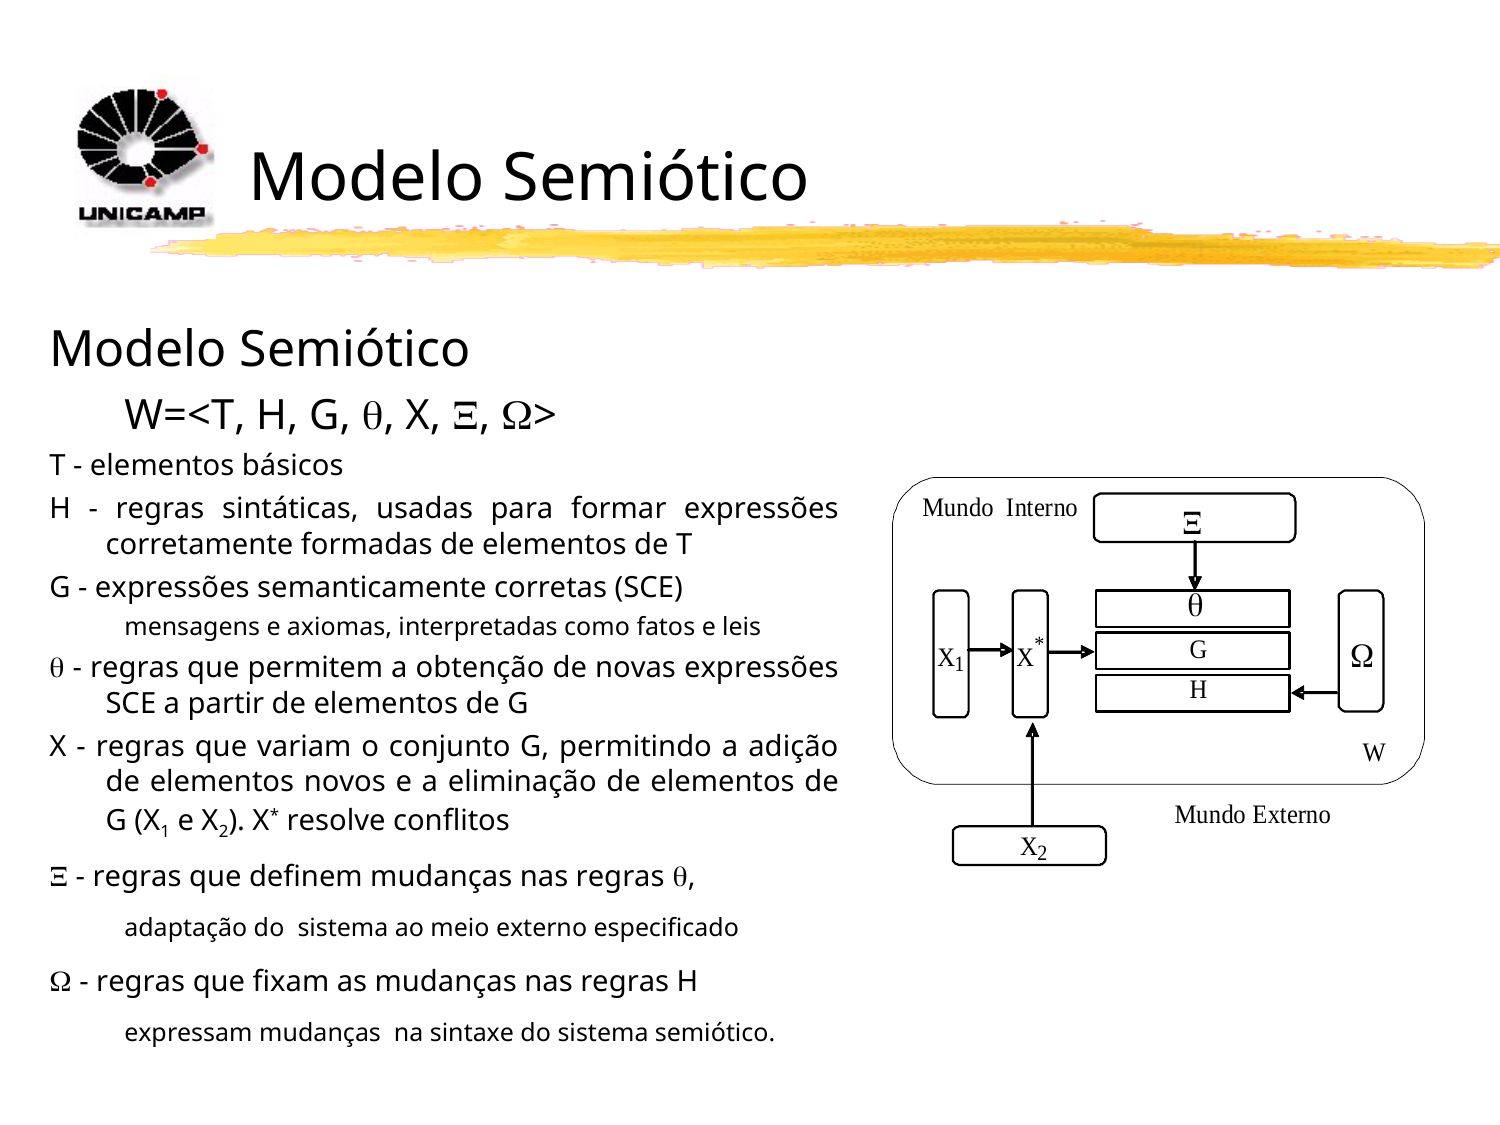

# Modelo Semiótico
Modelo Semiótico
W=<T, H, G, , X, , >
T - elementos básicos
H - regras sintáticas, usadas para formar expressões corretamente formadas de elementos de T
G - expressões semanticamente corretas (SCE)
mensagens e axiomas, interpretadas como fatos e leis
 - regras que permitem a obtenção de novas expressões SCE a partir de elementos de G
X - regras que variam o conjunto G, permitindo a adição de elementos novos e a eliminação de elementos de G (X1 e X2). X* resolve conflitos
 - regras que definem mudanças nas regras ,
adaptação do sistema ao meio externo especificado
 - regras que fixam as mudanças nas regras H
expressam mudanças na sintaxe do sistema semiótico.